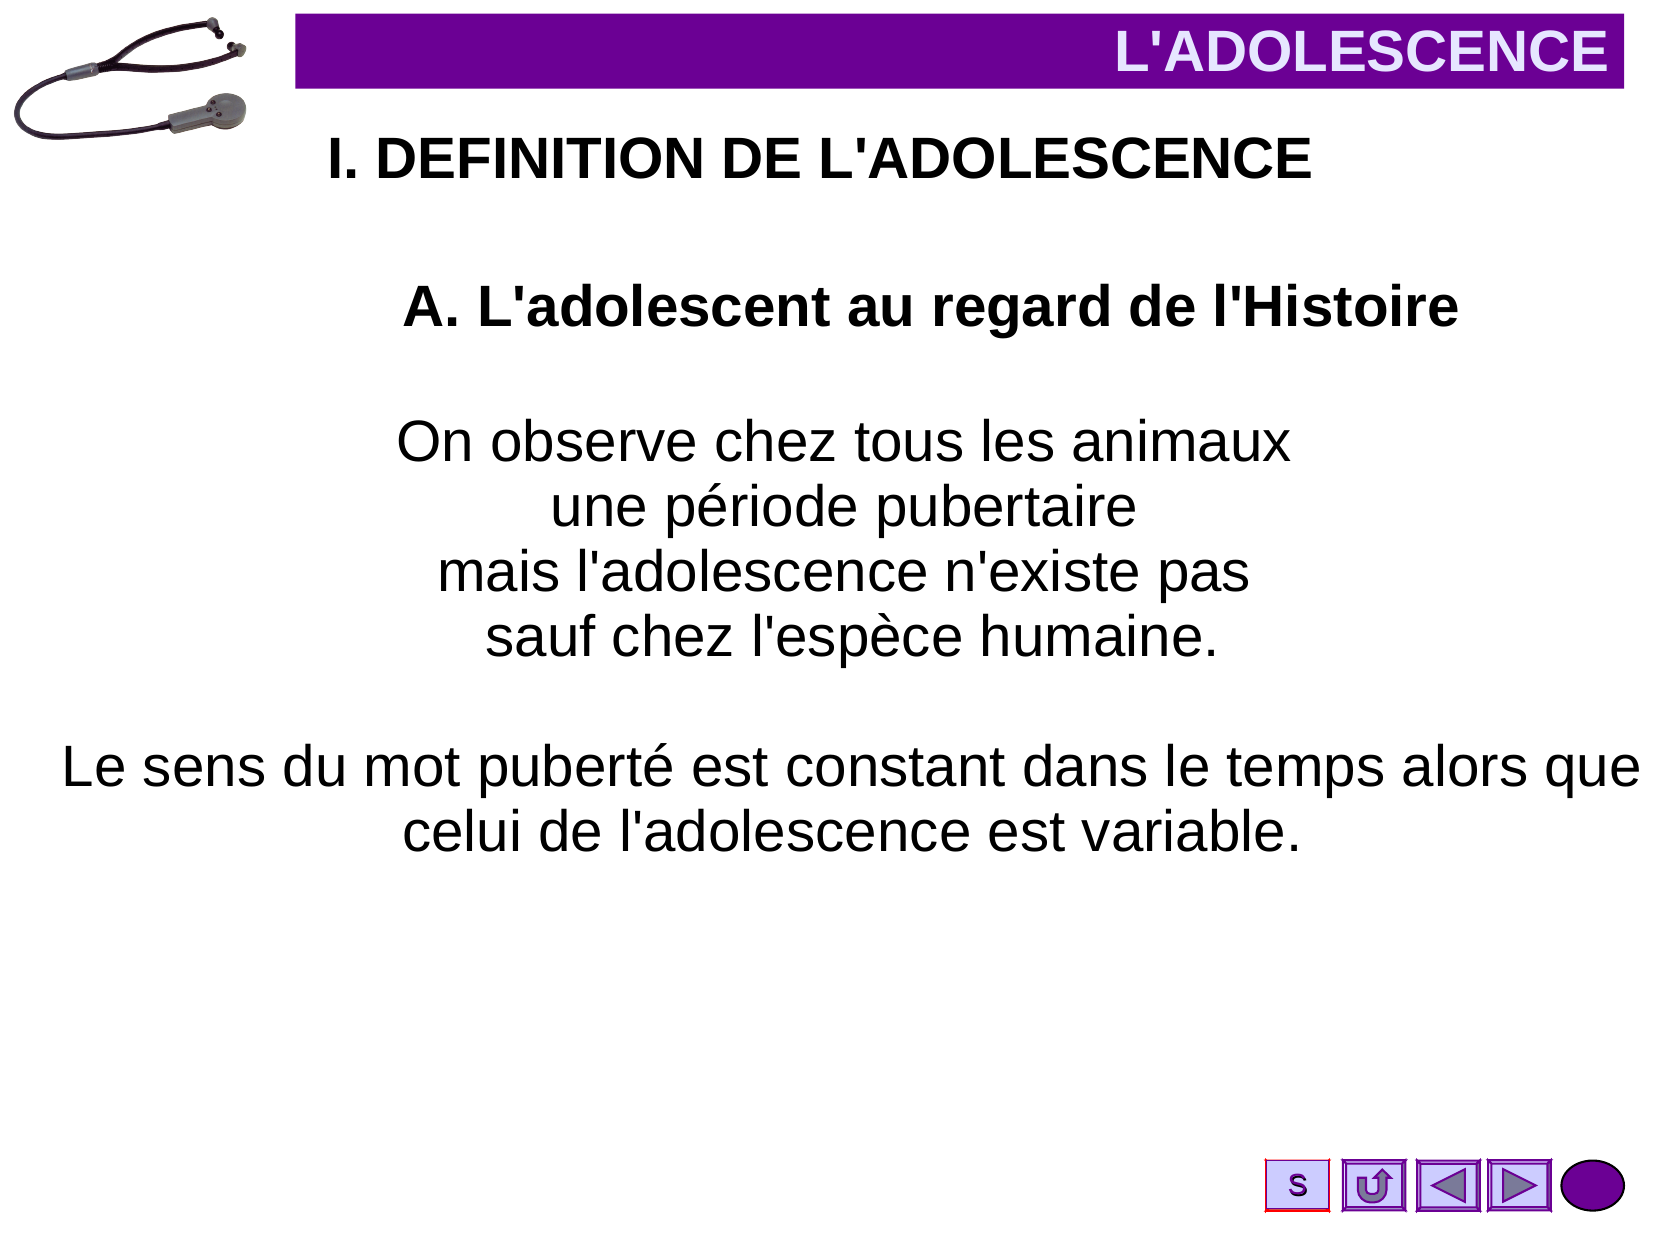

L'ADOLESCENCE
I. DEFINITION DE L'ADOLESCENCE
A. L'adolescent au regard de l'Histoire
On observe chez tous les animaux
une période pubertaire
mais l'adolescence n'existe pas
sauf chez l'espèce humaine.
Le sens du mot puberté est constant dans le temps alors que celui de l'adolescence est variable.